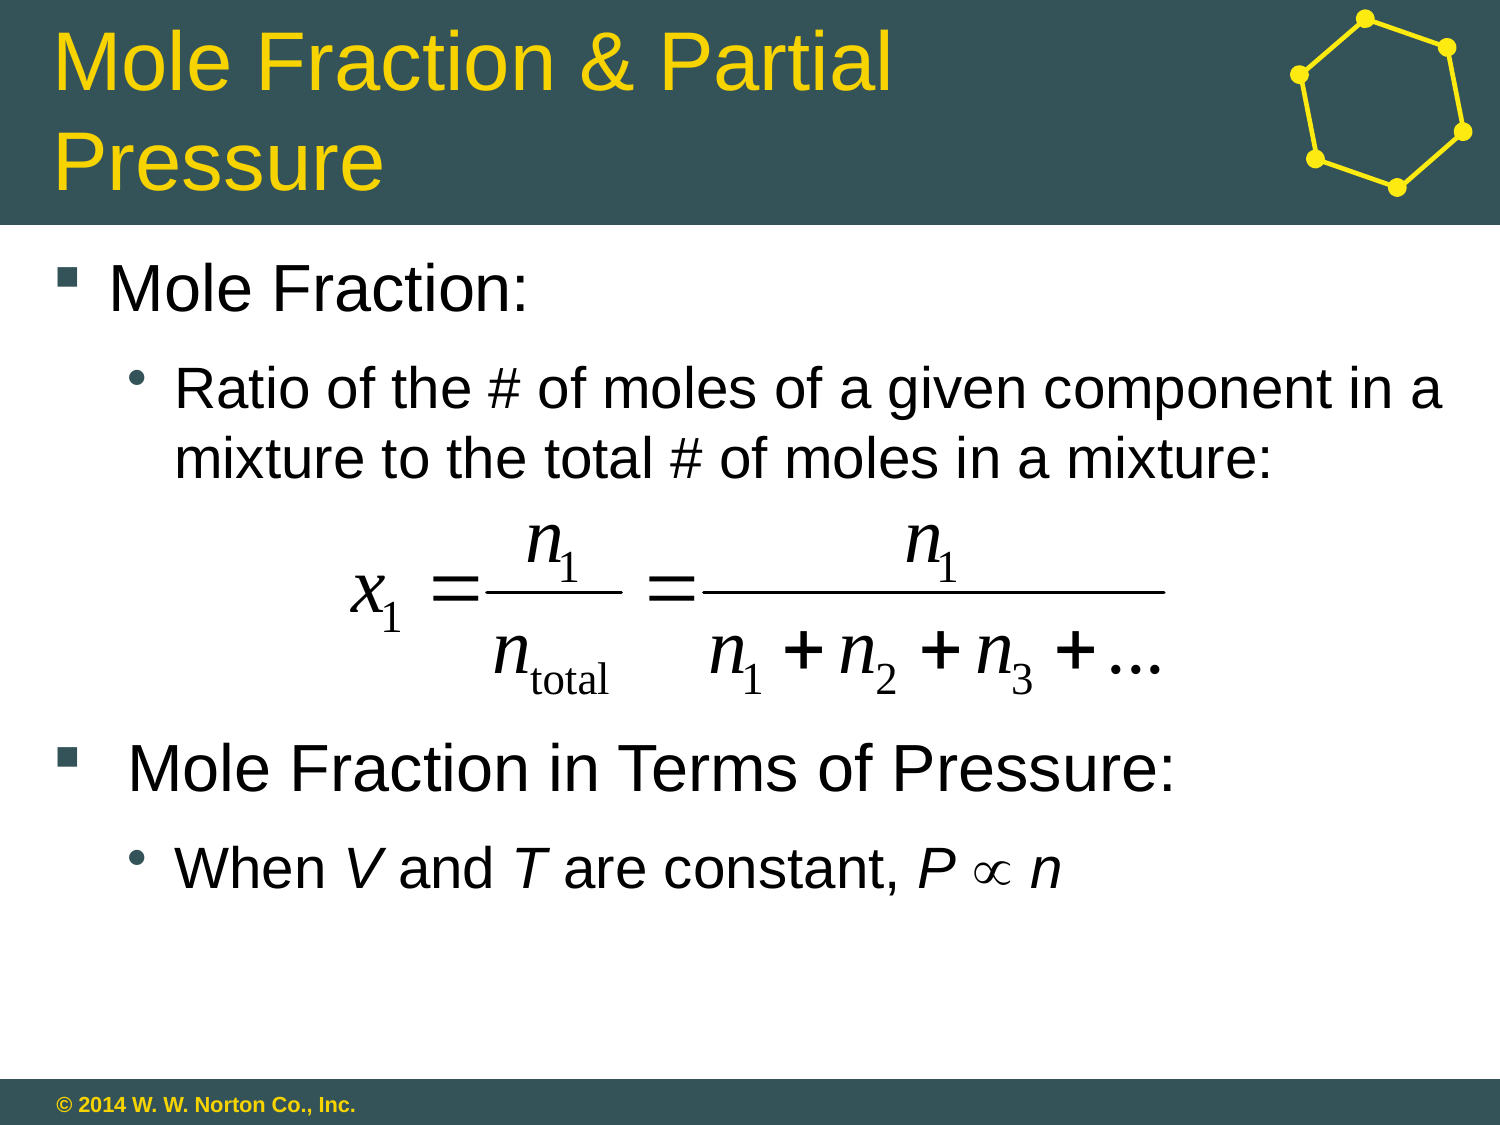

# Mole Fraction & Partial Pressure
Mole Fraction:
Ratio of the # of moles of a given component in a mixture to the total # of moles in a mixture:
 Mole Fraction in Terms of Pressure:
When V and T are constant, P  n